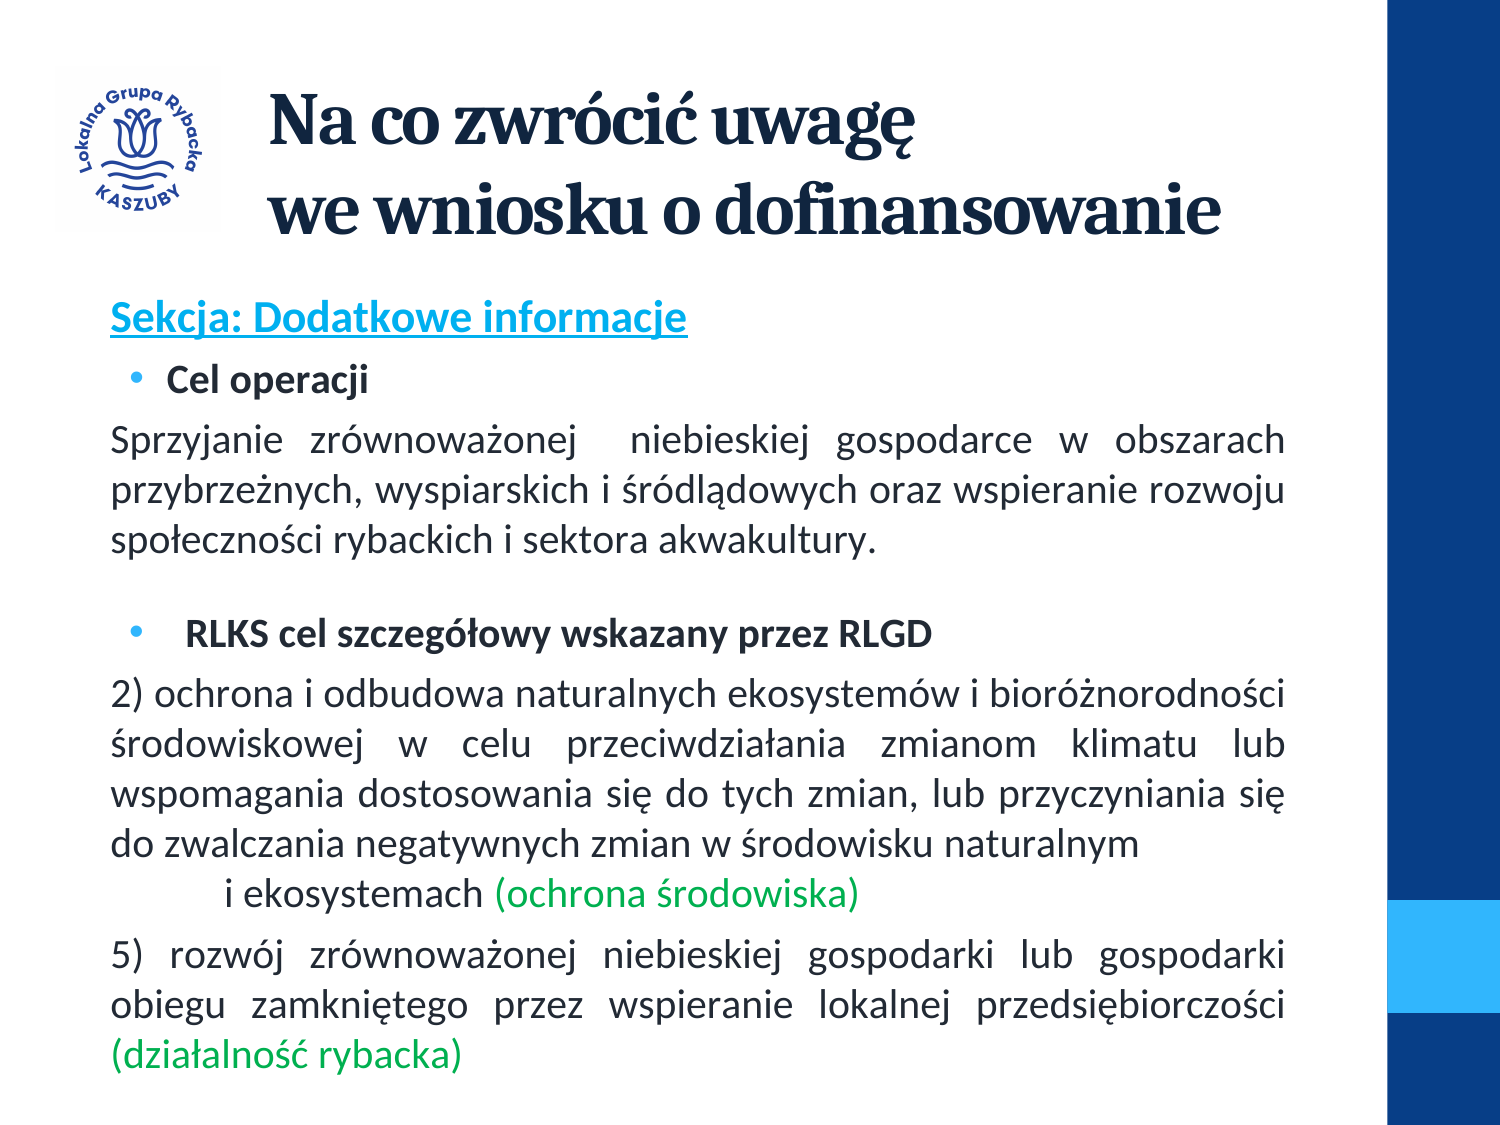

# Na co zwrócić uwagę we wniosku o dofinansowanie
Sekcja: Dodatkowe informacje
Cel operacji
Sprzyjanie zrównoważonej niebieskiej gospodarce w obszarach przybrzeżnych, wyspiarskich i śródlądowych oraz wspieranie rozwoju społeczności rybackich i sektora akwakultury.
RLKS cel szczegółowy wskazany przez RLGD
2) ochrona i odbudowa naturalnych ekosystemów i bioróżnorodności środowiskowej w celu przeciwdziałania zmianom klimatu lub wspomagania dostosowania się do tych zmian, lub przyczyniania się do zwalczania negatywnych zmian w środowisku naturalnym i ekosystemach (ochrona środowiska)
5) rozwój zrównoważonej niebieskiej gospodarki lub gospodarki obiegu zamkniętego przez wspieranie lokalnej przedsiębiorczości (działalność rybacka)